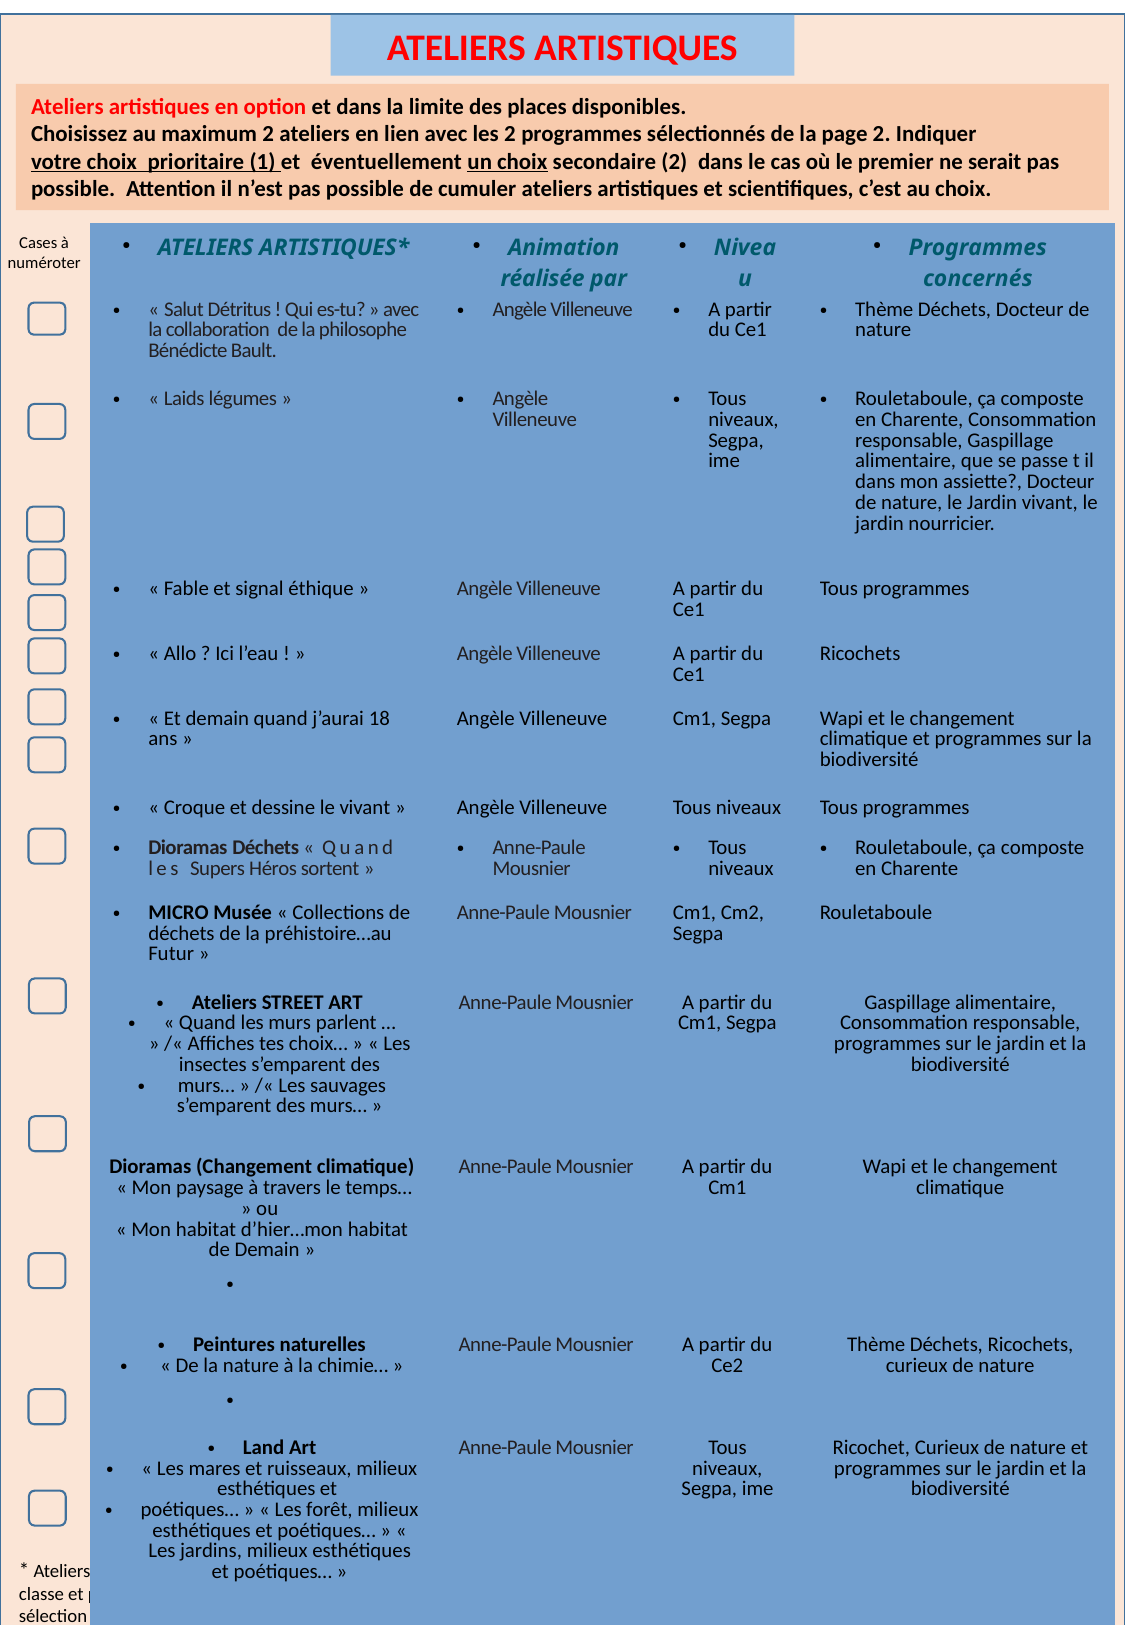

ATELIERS ARTISTIQUES
Ateliers artistiques en option et dans la limite des places disponibles.
Choisissez au maximum 2 ateliers en lien avec les 2 programmes sélectionnés de la page 2. Indiquer votre choix  prioritaire (1) et  éventuellement un choix secondaire (2) dans le cas où le premier ne serait pas possible.  Attention il n’est pas possible de cumuler ateliers artistiques et scientifiques, c’est au choix.
| ATELIERS ARTISTIQUES\* | Animation réalisée par | Niveau | Programmes concernés |
| --- | --- | --- | --- |
| « Salut Détritus ! Qui es-tu? » avec la collaboration de la philosophe Bénédicte Bault. | Angèle Villeneuve | A partir du Ce1 | Thème Déchets, Docteur de nature |
| « Laids légumes » | Angèle Villeneuve | Tous niveaux, Segpa, ime | Rouletaboule, ça composte en Charente, Consommation responsable, Gaspillage alimentaire, que se passe t il dans mon assiette?, Docteur de nature, le Jardin vivant, le jardin nourricier. |
| « Fable et signal éthique » | Angèle Villeneuve | A partir du Ce1 | Tous programmes |
| « Allo ? Ici l’eau ! » | Angèle Villeneuve | A partir du Ce1 | Ricochets |
| « Et demain quand j’aurai 18 ans » | Angèle Villeneuve | Cm1, Segpa | Wapi et le changement climatique et programmes sur la biodiversité |
| « Croque et dessine le vivant » | Angèle Villeneuve | Tous niveaux | Tous programmes |
| Dioramas Déchets « Quand les Supers Héros sortent » | Anne-Paule Mousnier | Tous niveaux | Rouletaboule, ça composte en Charente |
| MICRO Musée « Collections de déchets de la préhistoire…au Futur » | Anne-Paule Mousnier | Cm1, Cm2, Segpa | Rouletaboule |
| Ateliers STREET ART « Quand les murs parlent … » /« Affiches tes choix… » « Les insectes s’emparent des murs… » /« Les sauvages s’emparent des murs… » | Anne-Paule Mousnier | A partir du Cm1, Segpa | Gaspillage alimentaire, Consommation responsable, programmes sur le jardin et la biodiversité |
| Dioramas (Changement climatique) « Mon paysage à travers le temps… » ou « Mon habitat d’hier…mon habitat de Demain » | Anne-Paule Mousnier | A partir du Cm1 | Wapi et le changement climatique |
| Peintures naturelles « De la nature à la chimie… » | Anne-Paule Mousnier | A partir du Ce2 | Thème Déchets, Ricochets, curieux de nature |
| Land Art « Les mares et ruisseaux, milieux esthétiques et poétiques… » « Les forêt, milieux esthétiques et poétiques… » « Les jardins, milieux esthétiques et poétiques… » | Anne-Paule Mousnier | Tous niveaux, Segpa, ime | Ricochet, Curieux de nature et programmes sur le jardin et la biodiversité |
| Ateliers de création « Rencontres avec les arbres … carnets d’arbres », « Rencontres au Jardin » | Anne-Paule Mousnier | A partir du Ce2 | Curieux de nature et programmes sur le jardin et la biodiversité |
| Ateliers de création « A la rencontre du jardin ou de la forêt et de leurs habitants » | Anne-Paule Mousnier | Tous niveaux, sepga, ime | Curieux de nature et programmes sur le jardin et la biodiversité |
Cases à numéroter
* Ateliers ne pouvant être menés seuls et devant obligatoirement s’intégrer dans un des programmes pédagogiques. Un seul atelier par classe et par programme et non cumulable avec les ateliers scientifiques. Le budget dédié aux ateliers artistiques étant limité, une sélection par un jury sera nécessaire.
3